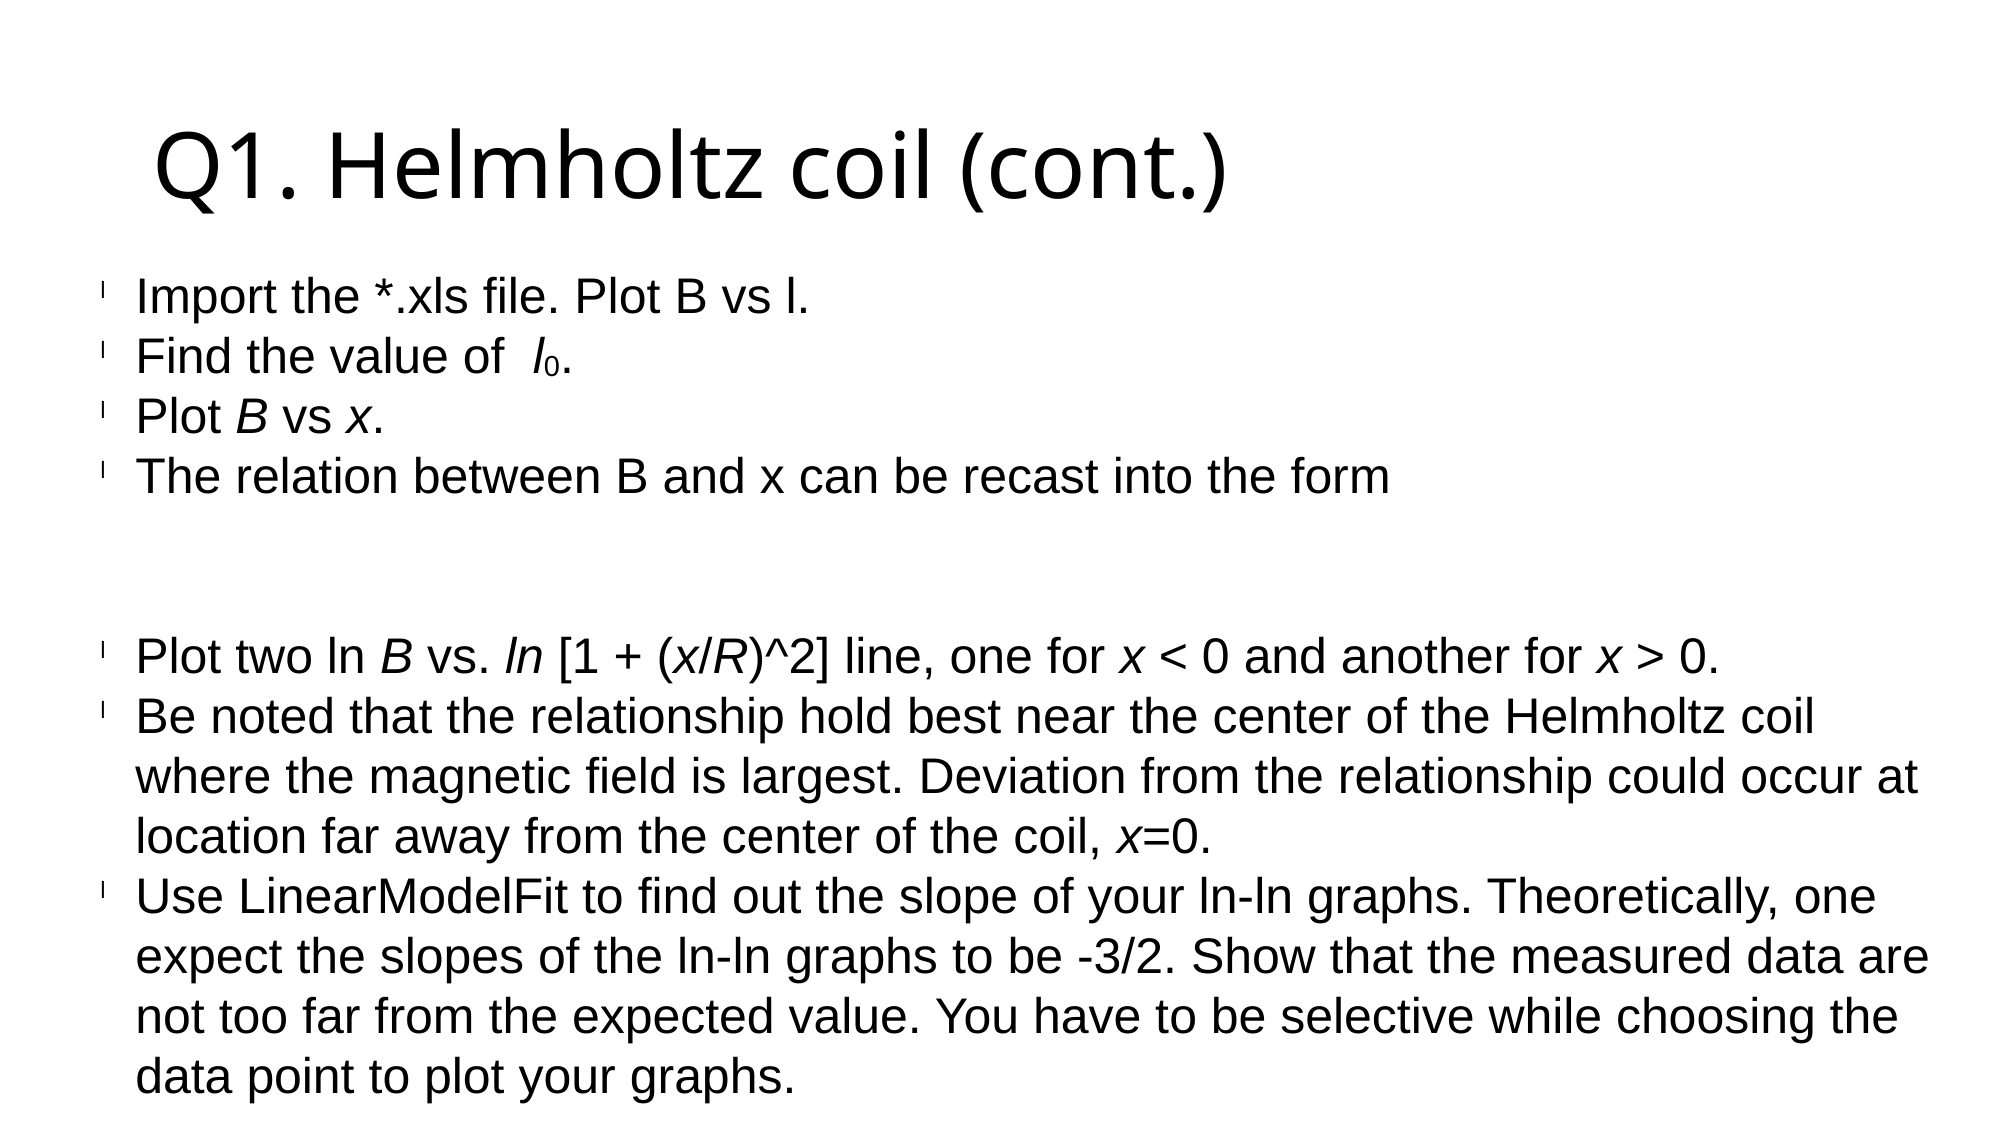

Q1. Helmholtz coil (cont.)
Import the *.xls file. Plot B vs l.
Find the value of l0.
Plot B vs x.
The relation between B and x can be recast into the form
Plot two ln B vs. ln [1 + (x/R)^2] line, one for x < 0 and another for x > 0.
Be noted that the relationship hold best near the center of the Helmholtz coil where the magnetic field is largest. Deviation from the relationship could occur at location far away from the center of the coil, x=0.
Use LinearModelFit to find out the slope of your ln-ln graphs. Theoretically, one expect the slopes of the ln-ln graphs to be -3/2. Show that the measured data are not too far from the expected value. You have to be selective while choosing the data point to plot your graphs.